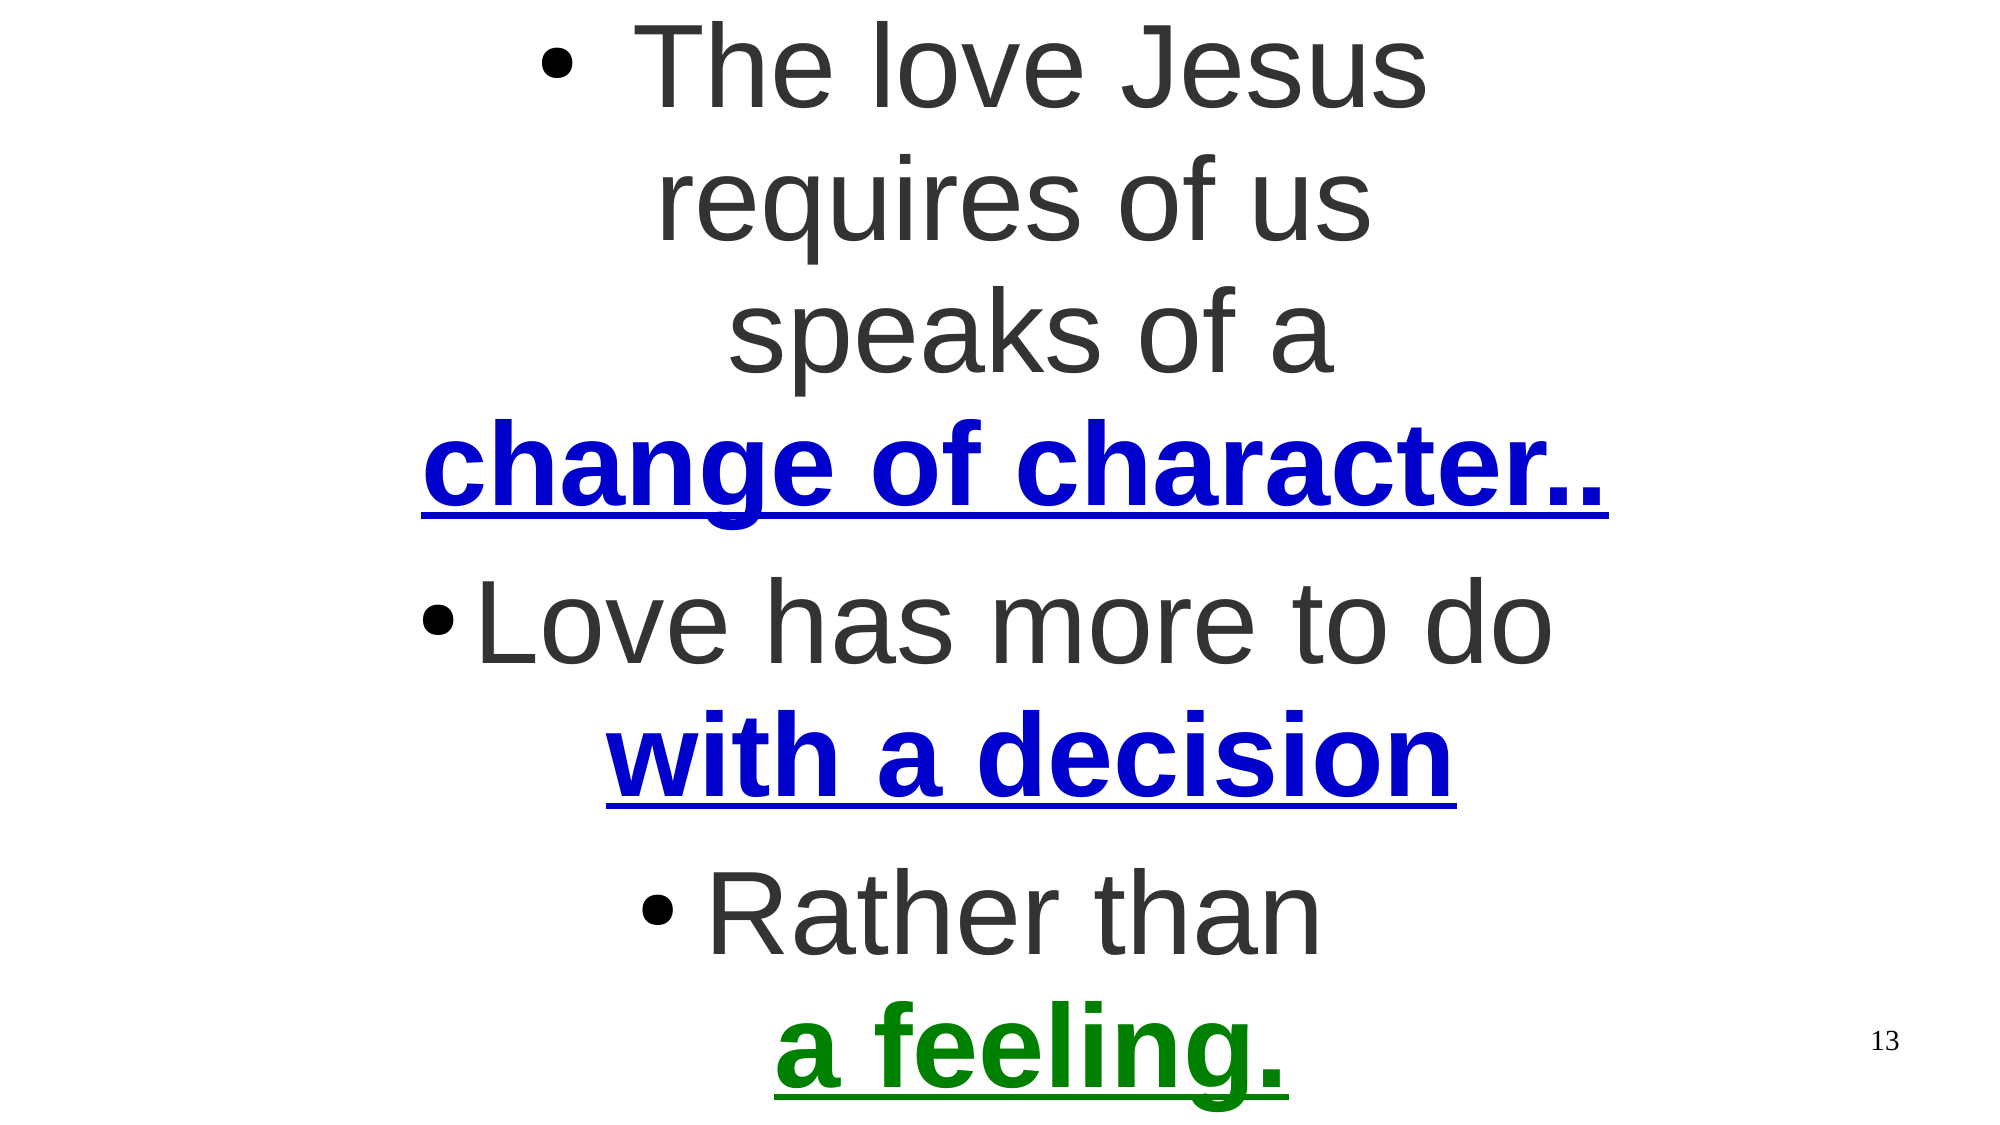

# The love Jesus requires of us speaks of a change of character..
Love has more to do
with a decision
Rather than
a feeling.
13